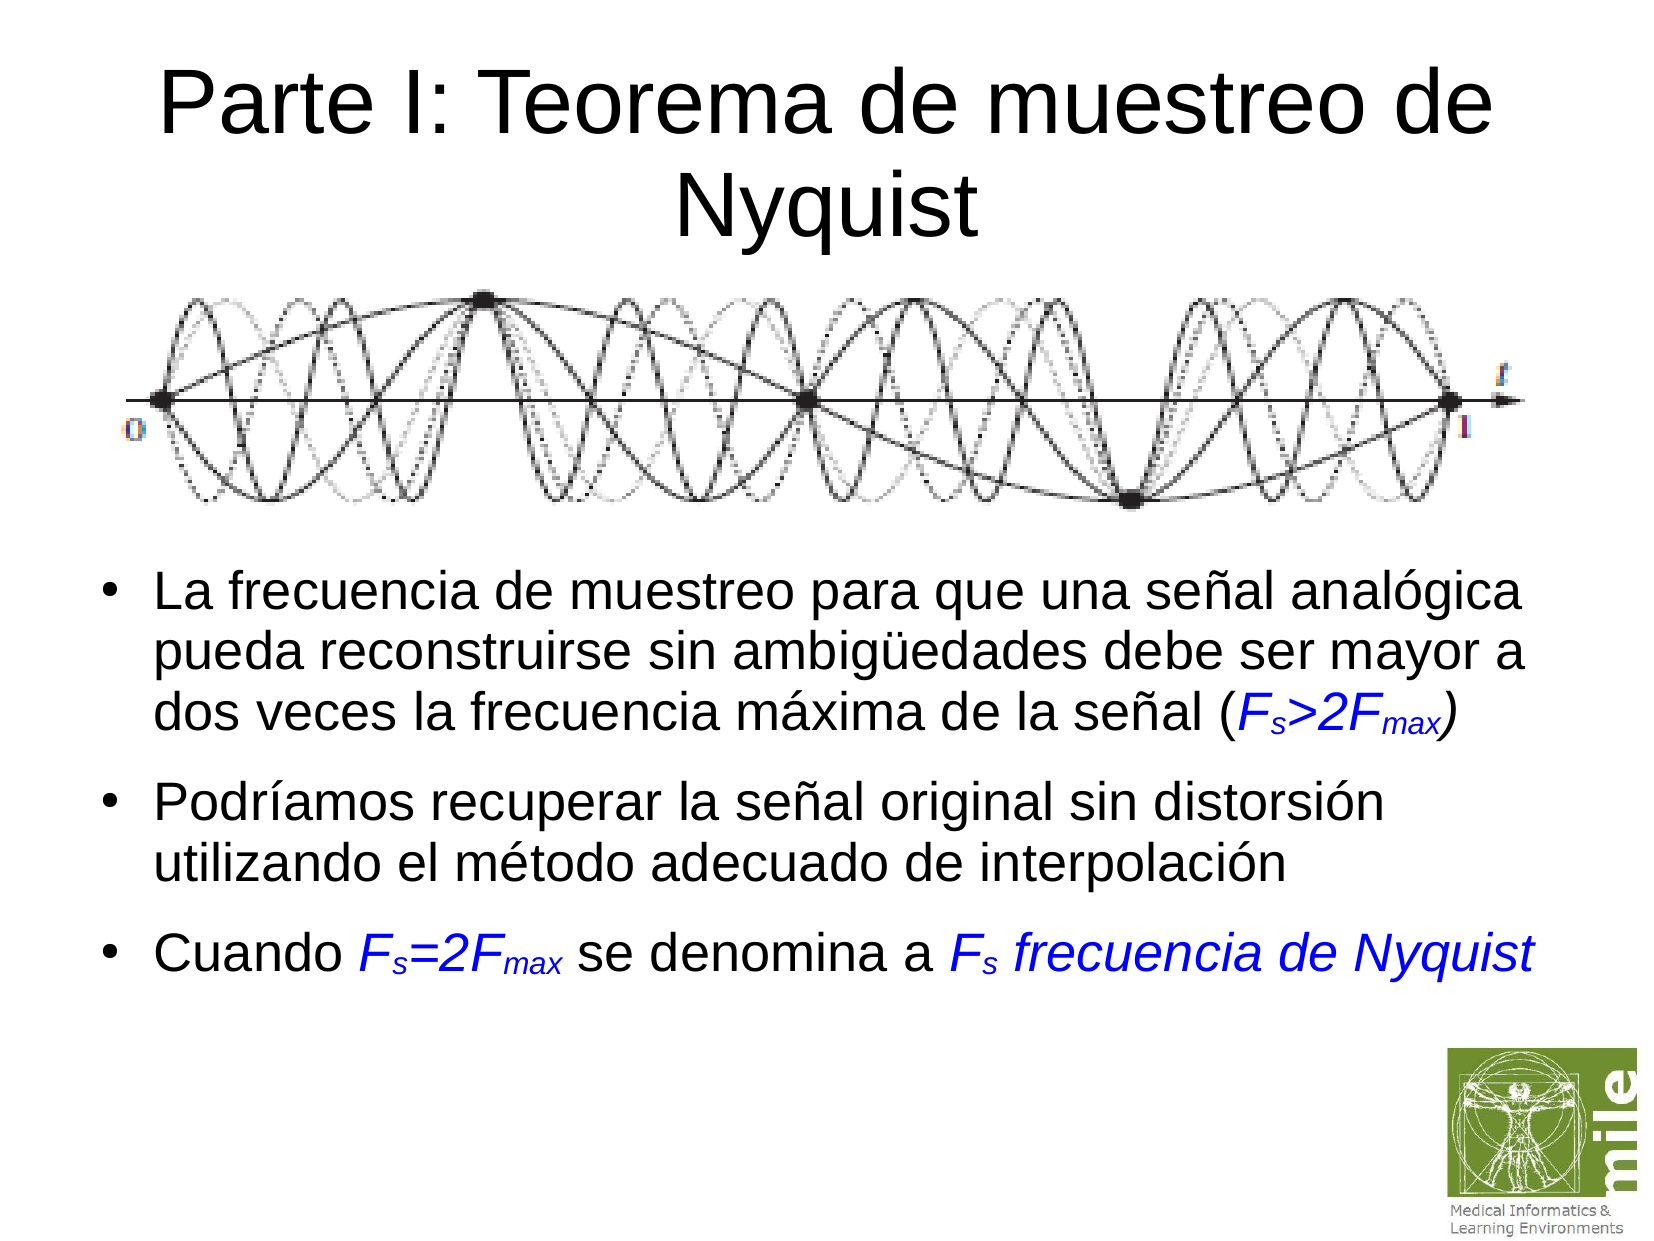

# Parte I: Teorema de muestreo de Nyquist
La frecuencia de muestreo para que una señal analógica pueda reconstruirse sin ambigüedades debe ser mayor a dos veces la frecuencia máxima de la señal (Fs>2Fmax)
Podríamos recuperar la señal original sin distorsión utilizando el método adecuado de interpolación
Cuando Fs=2Fmax se denomina a Fs frecuencia de Nyquist